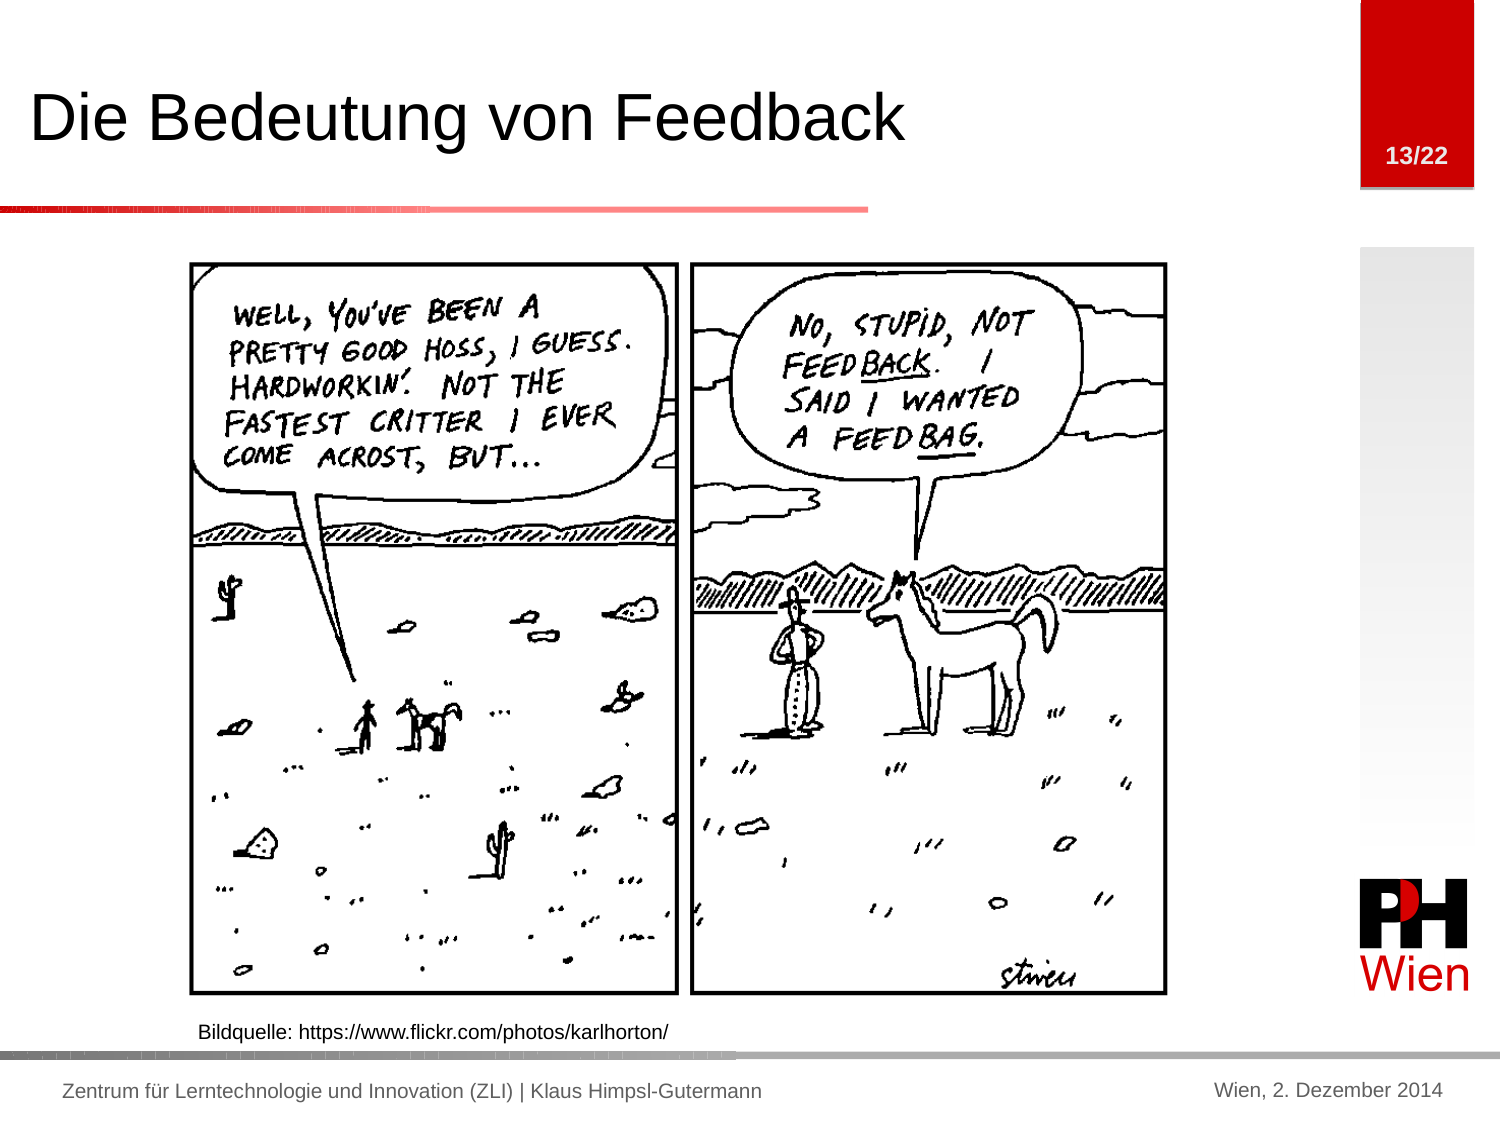

# Die Bedeutung von Feedback
13
Bildquelle: https://www.flickr.com/photos/karlhorton/
Wien, 2. Dezember 2014